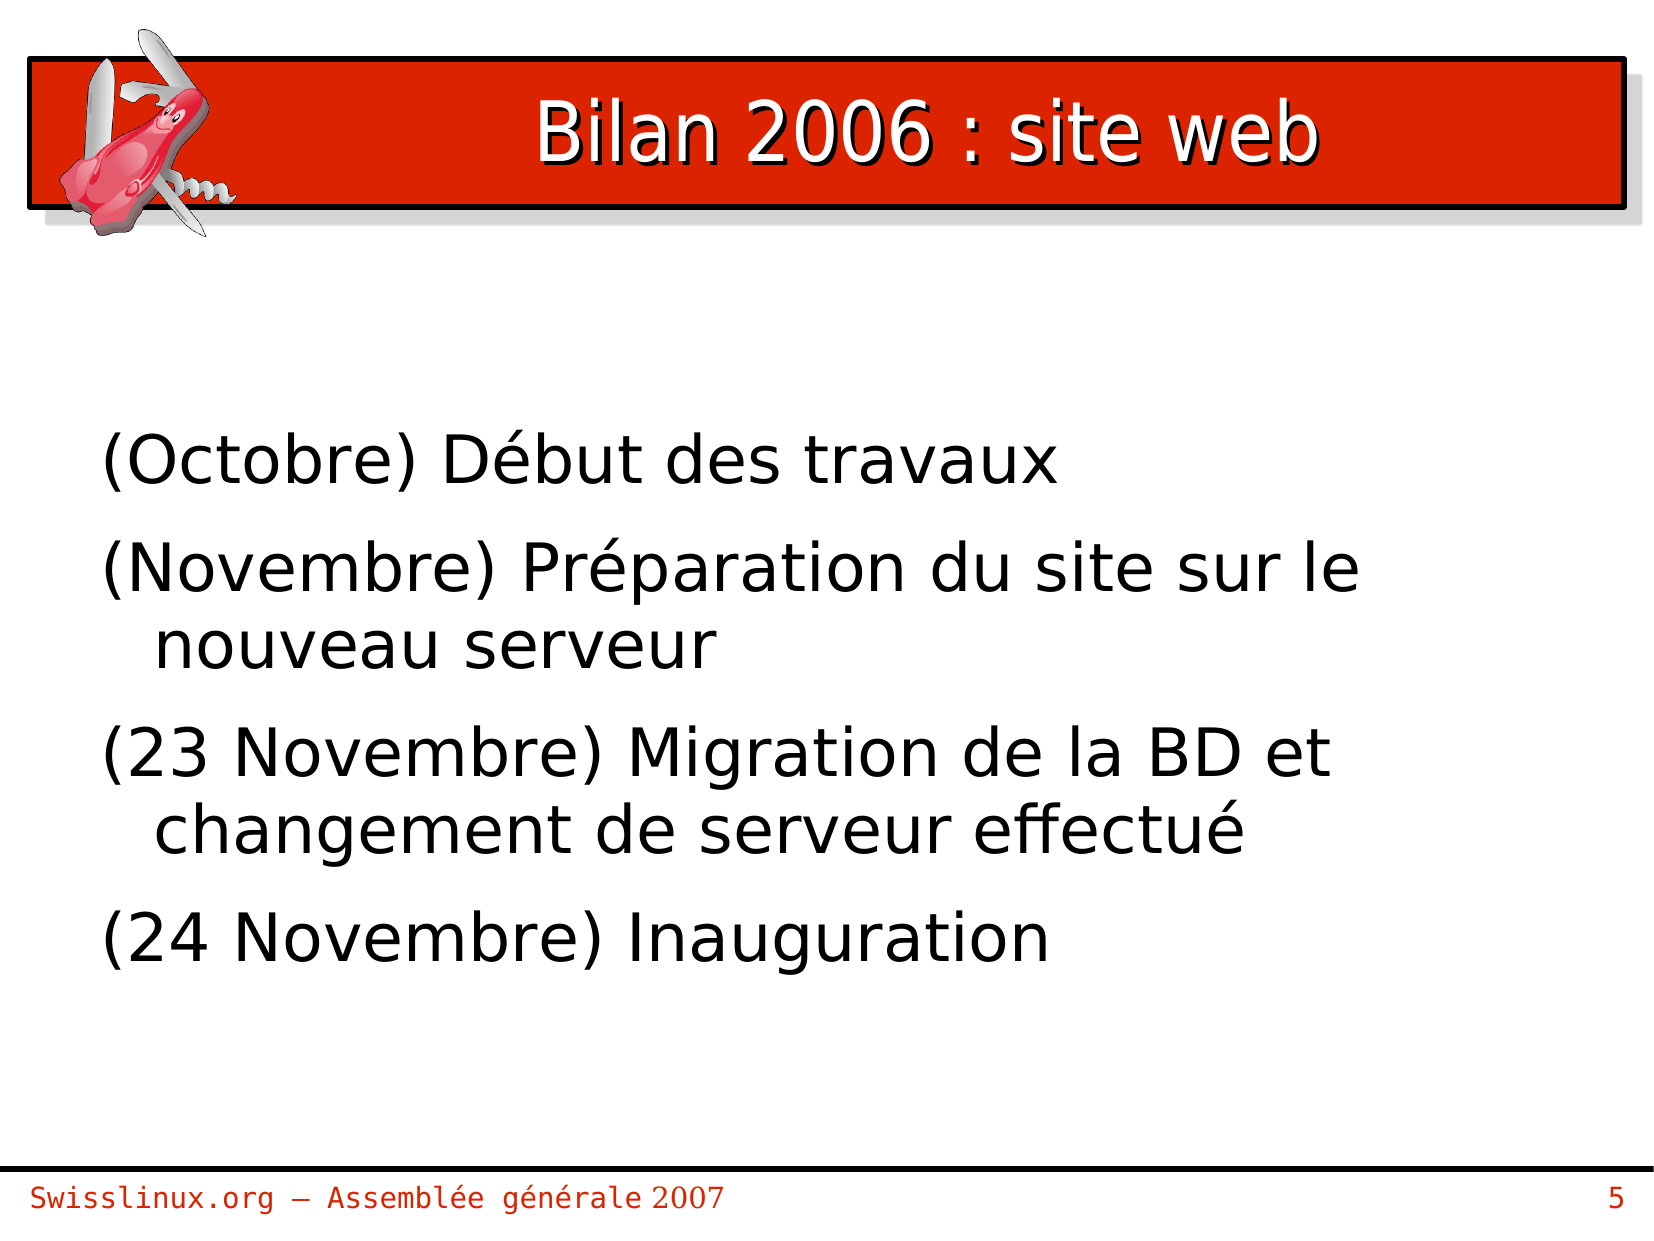

# Bilan 2006 : site web
(Octobre) Début des travaux
(Novembre) Préparation du site sur le nouveau serveur
(23 Novembre) Migration de la BD et changement de serveur effectué
(24 Novembre) Inauguration
26 Janvier 2007
5